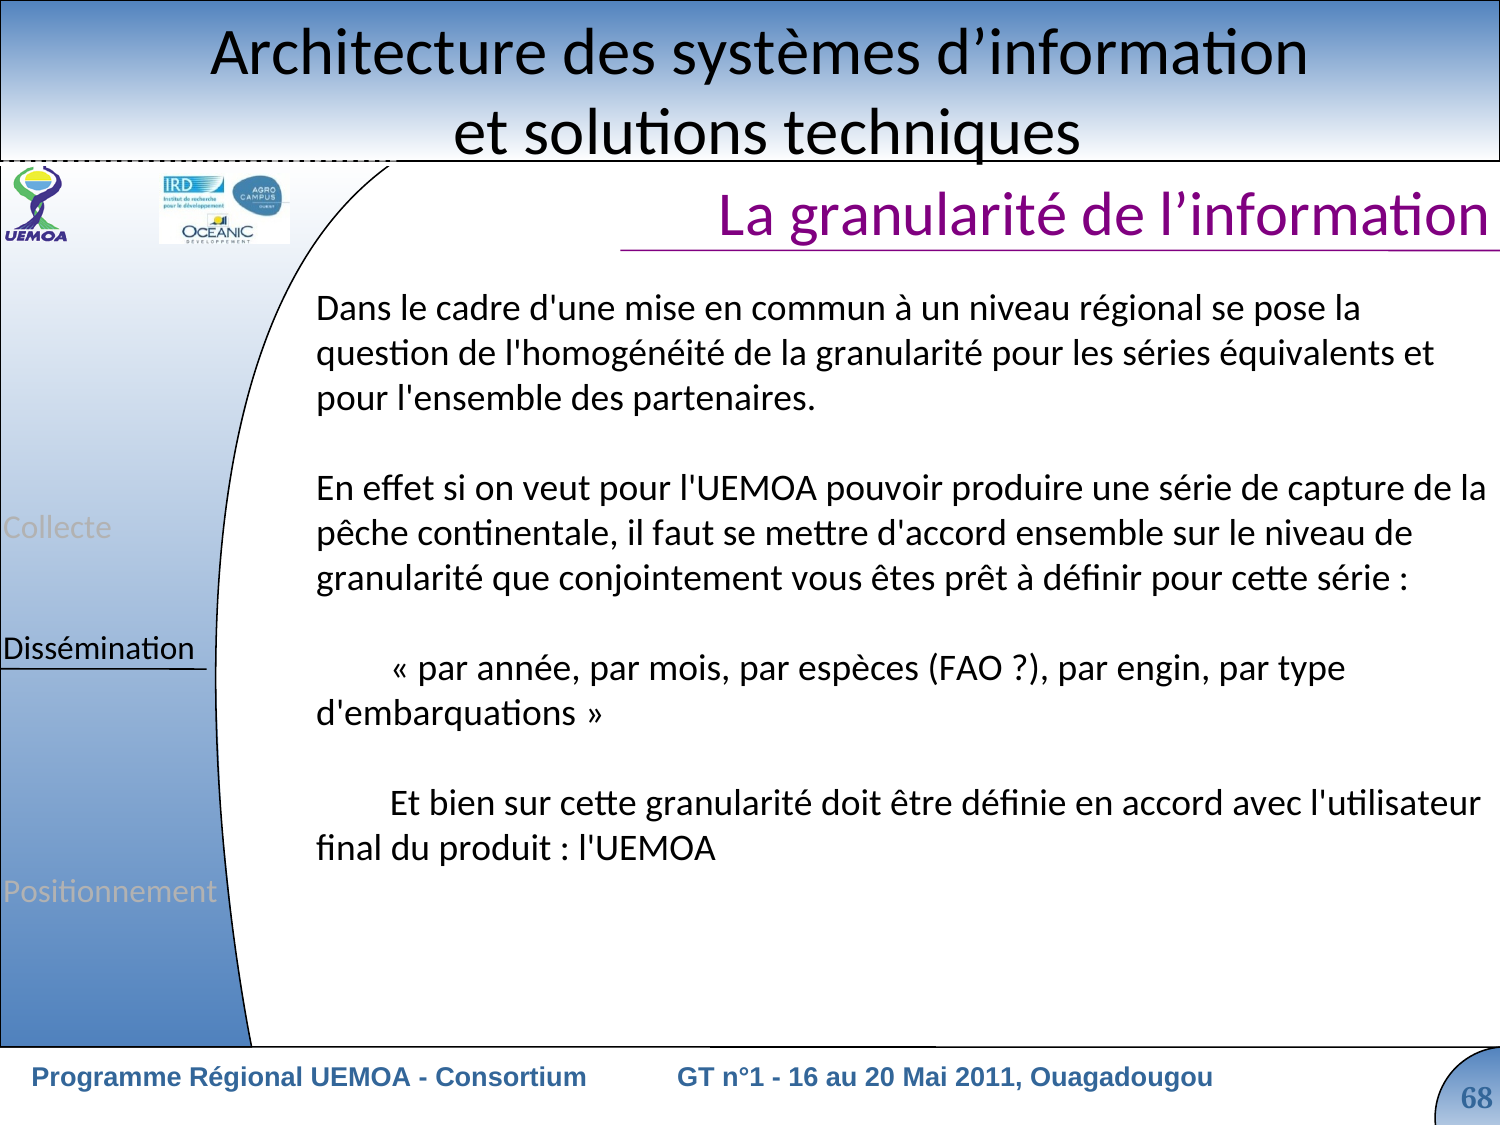

Architecture des systèmes d’information
et solutions techniques
La granularité de l’information
Dans le cadre d'une mise en commun à un niveau régional se pose la question de l'homogénéité de la granularité pour les séries équivalents et pour l'ensemble des partenaires.
En effet si on veut pour l'UEMOA pouvoir produire une série de capture de la pêche continentale, il faut se mettre d'accord ensemble sur le niveau de granularité que conjointement vous êtes prêt à définir pour cette série :
	« par année, par mois, par espèces (FAO ?), par engin, par type d'embarquations »
	Et bien sur cette granularité doit être définie en accord avec l'utilisateur final du produit : l'UEMOA
Collecte
Dissémination
Positionnement